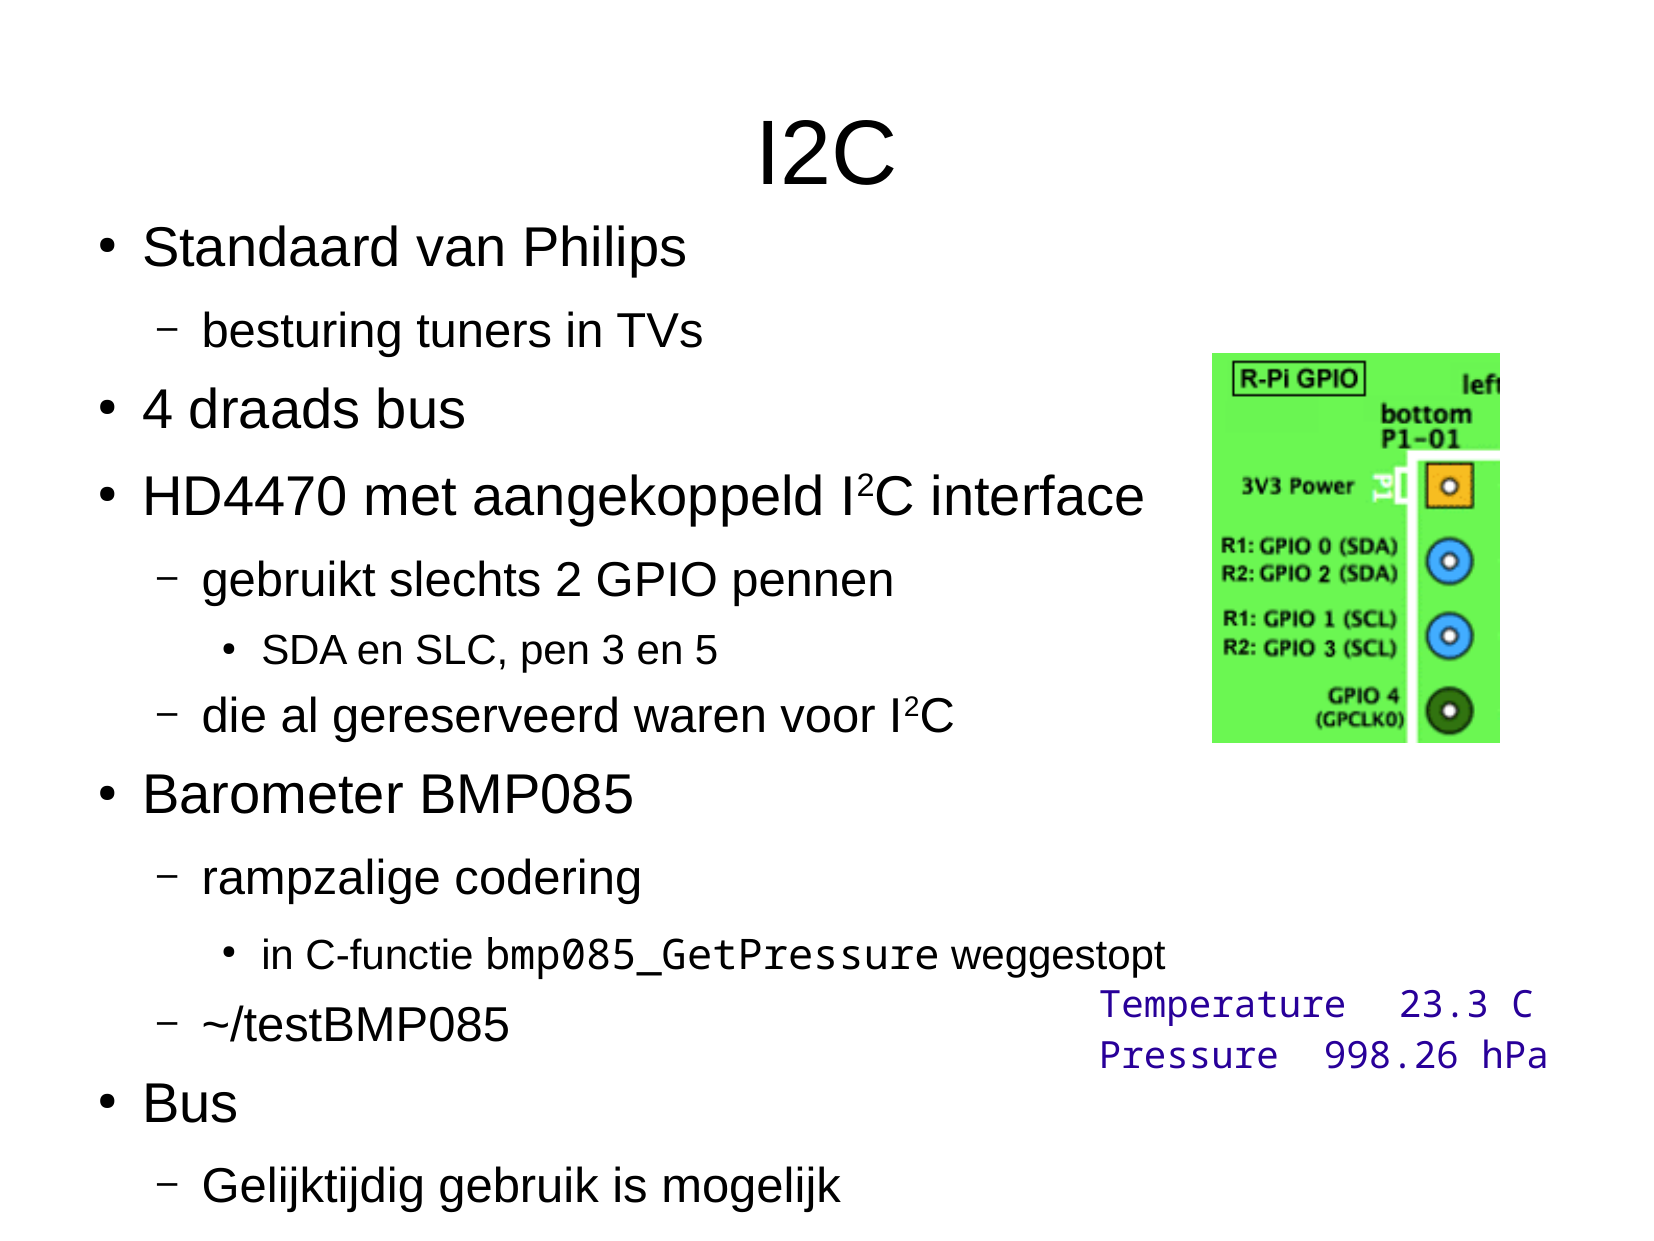

# I2C
Standaard van Philips
besturing tuners in TVs
4 draads bus
HD4470 met aangekoppeld I2C interface
gebruikt slechts 2 GPIO pennen
SDA en SLC, pen 3 en 5
die al gereserveerd waren voor I2C
Barometer BMP085
rampzalige codering
in C-functie bmp085_GetPressure weggestopt
~/testBMP085
Bus
Gelijktijdig gebruik is mogelijk
Temperature	23.3 C
Pressure	998.26 hPa